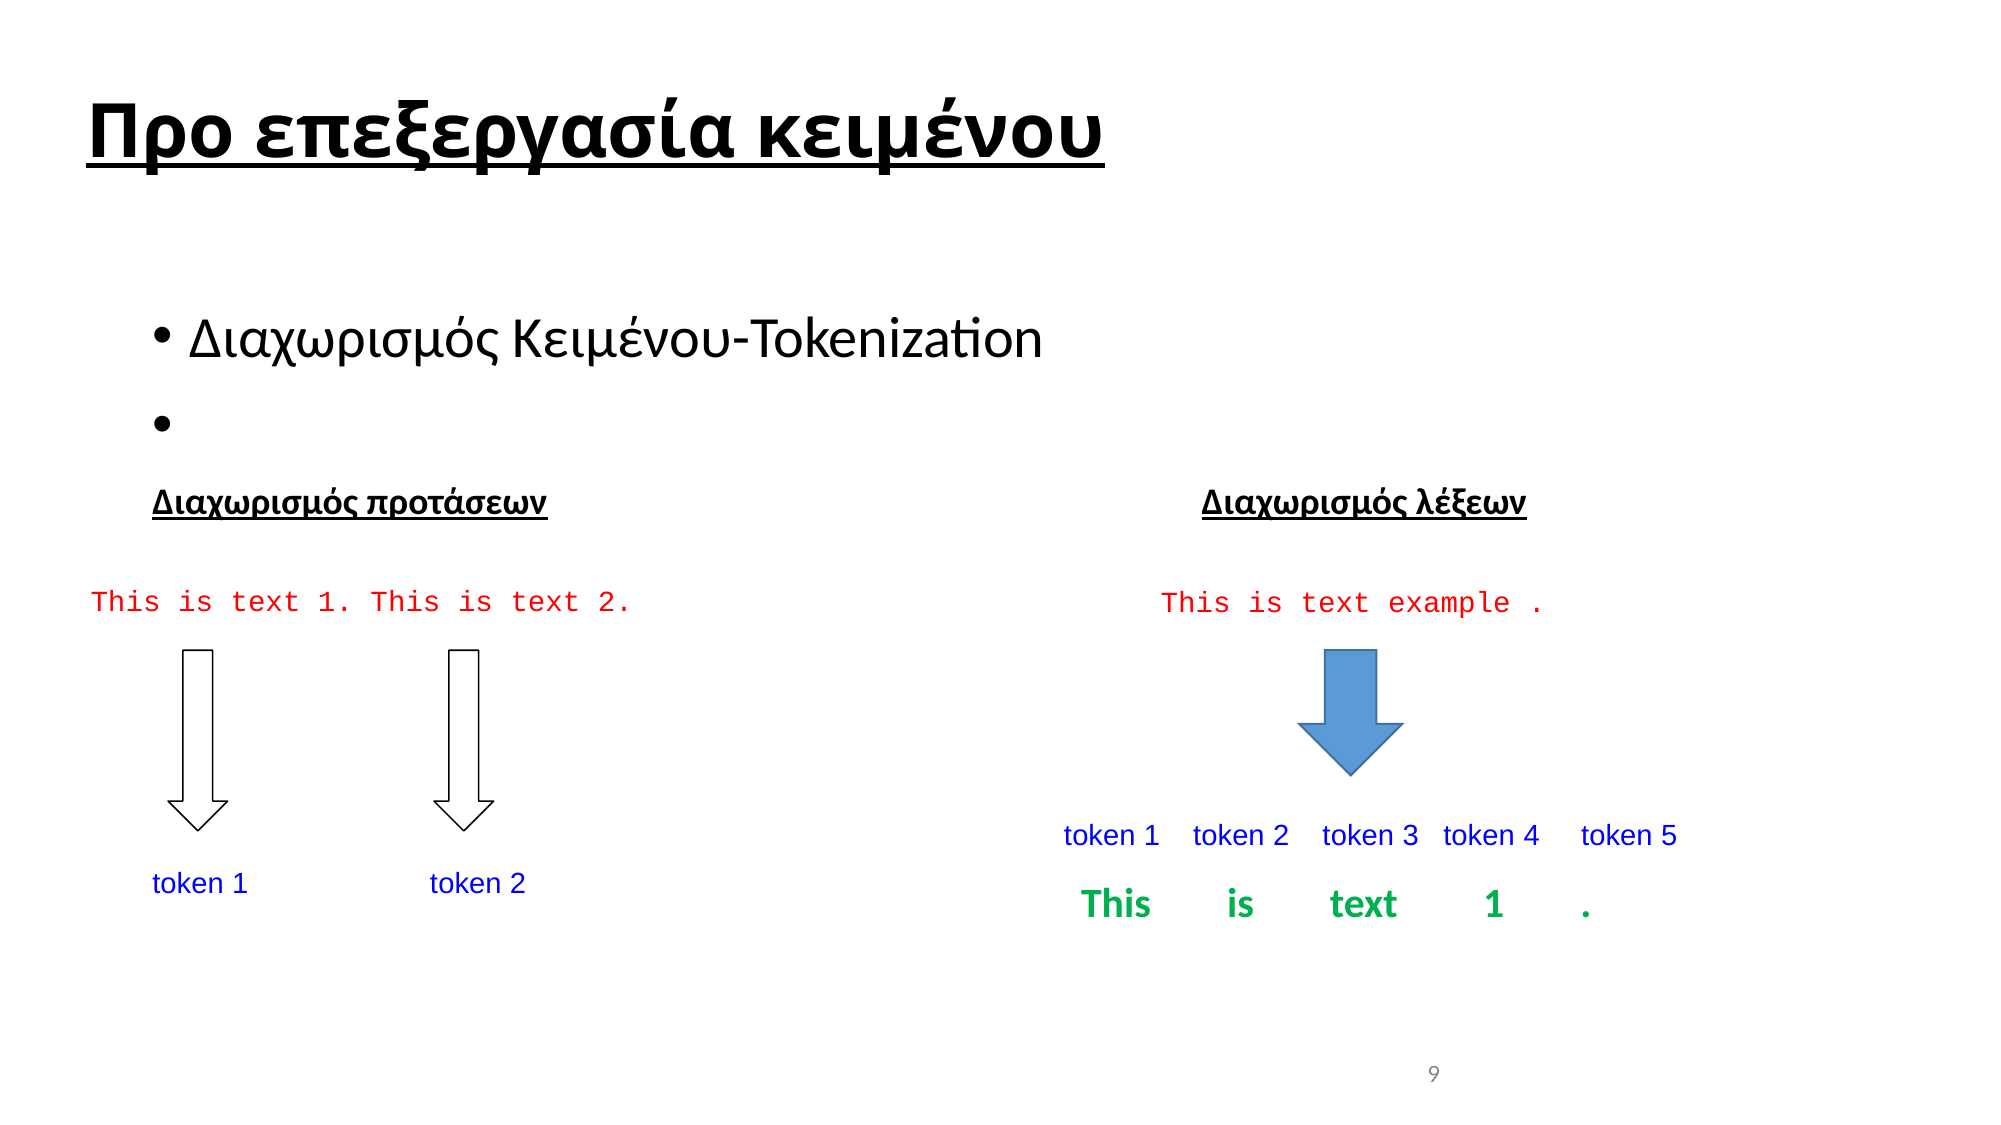

# Προ επεξεργασία κειμένου
Διαχωρισμός Κειμένου-Tokenization
Διαχωρισμός προτάσεων
Διαχωρισμός λέξεων
 This is text 1. This is text 2.
 token 1 token 2
 This is text example .
 token 1 token 2 token 3 token 4 token 5
 This is text 1 .